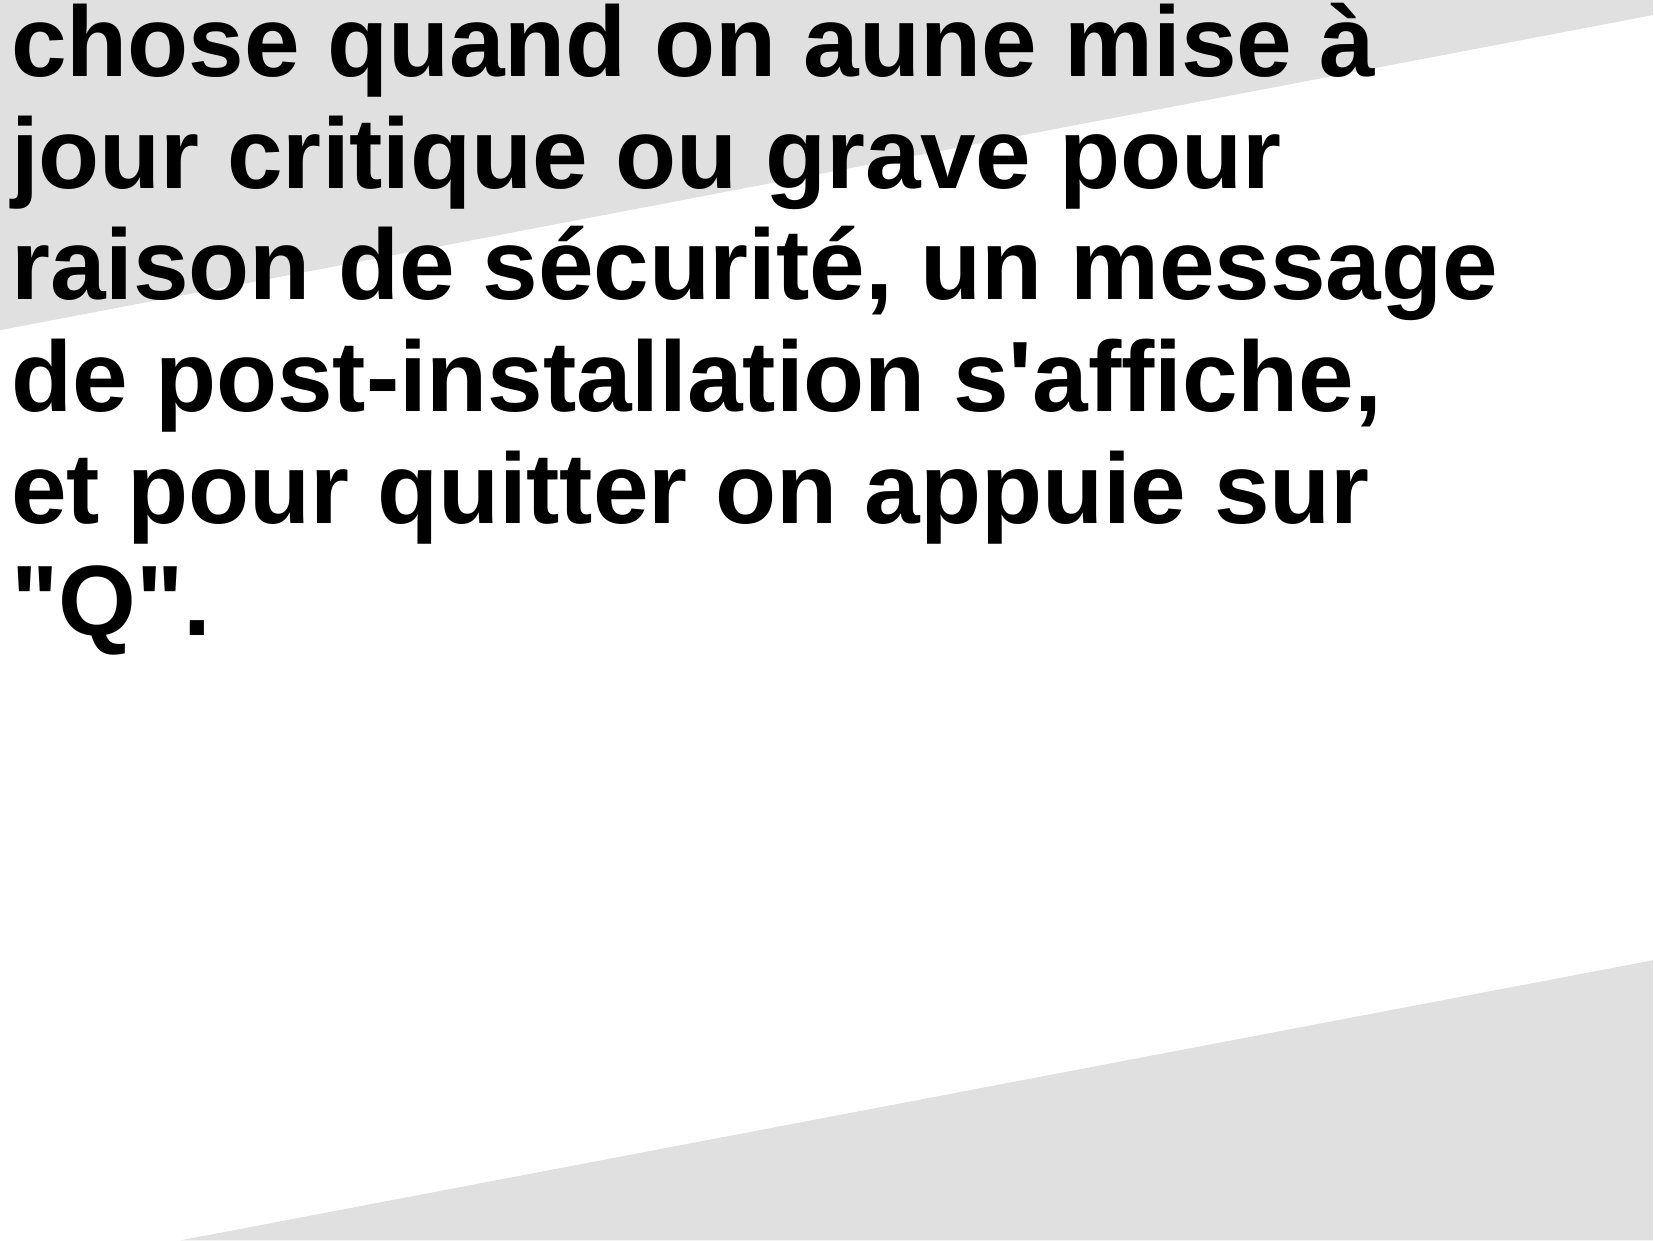

# sortie de less par la touche "Q" (note : c'est la même chose quand on aune mise à jour critique ou grave pour raison de sécurité, un message de post-installation s'affiche, et pour quitter on appuie sur "Q".